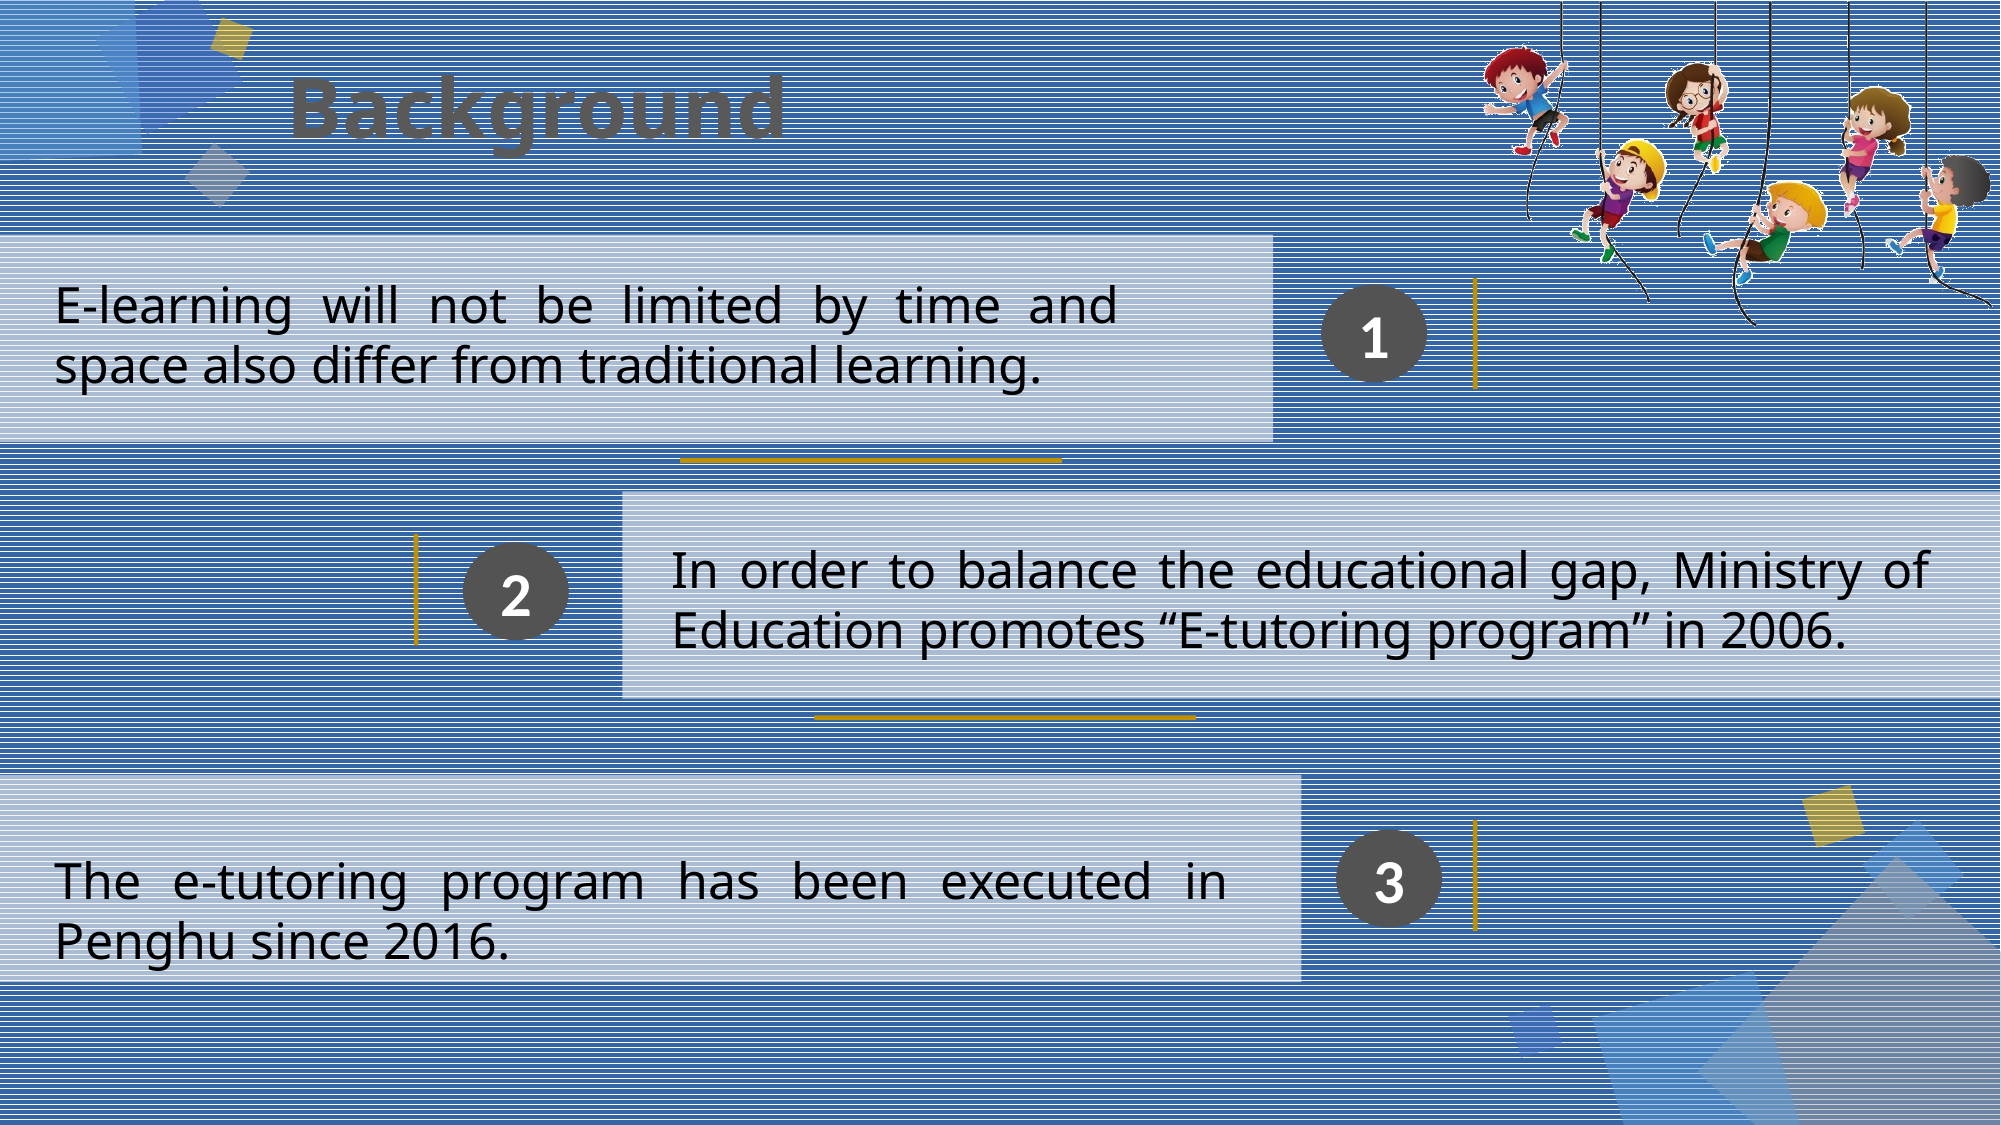

# Background
E-learning will not be limited by time and space also differ from traditional learning.
1
In order to balance the educational gap, Ministry of Education promotes “E-tutoring program” in 2006.
2
3
The e-tutoring program has been executed in Penghu since 2016.